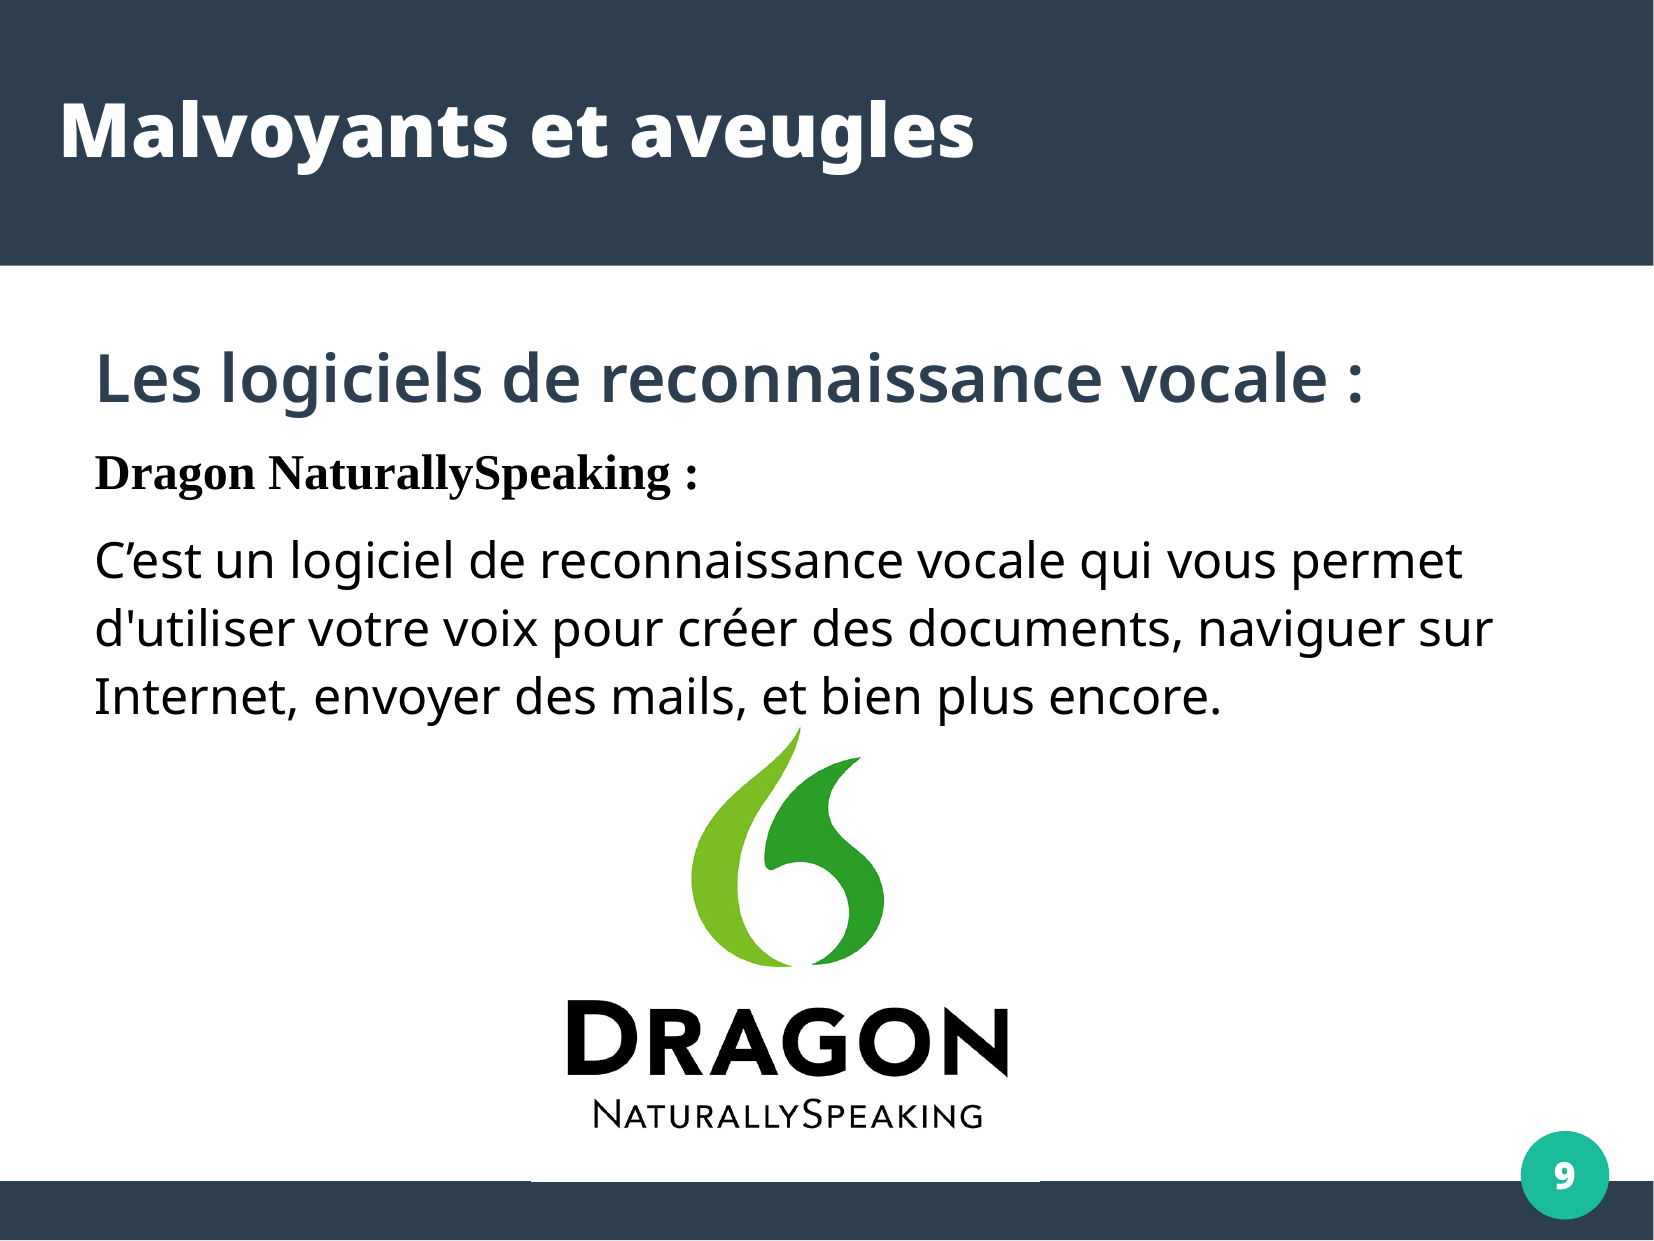

# Malvoyants et aveugles
Les logiciels de reconnaissance vocale :
Dragon NaturallySpeaking :
C’est un logiciel de reconnaissance vocale qui vous permet d'utiliser votre voix pour créer des documents, naviguer sur Internet, envoyer des mails, et bien plus encore.
9